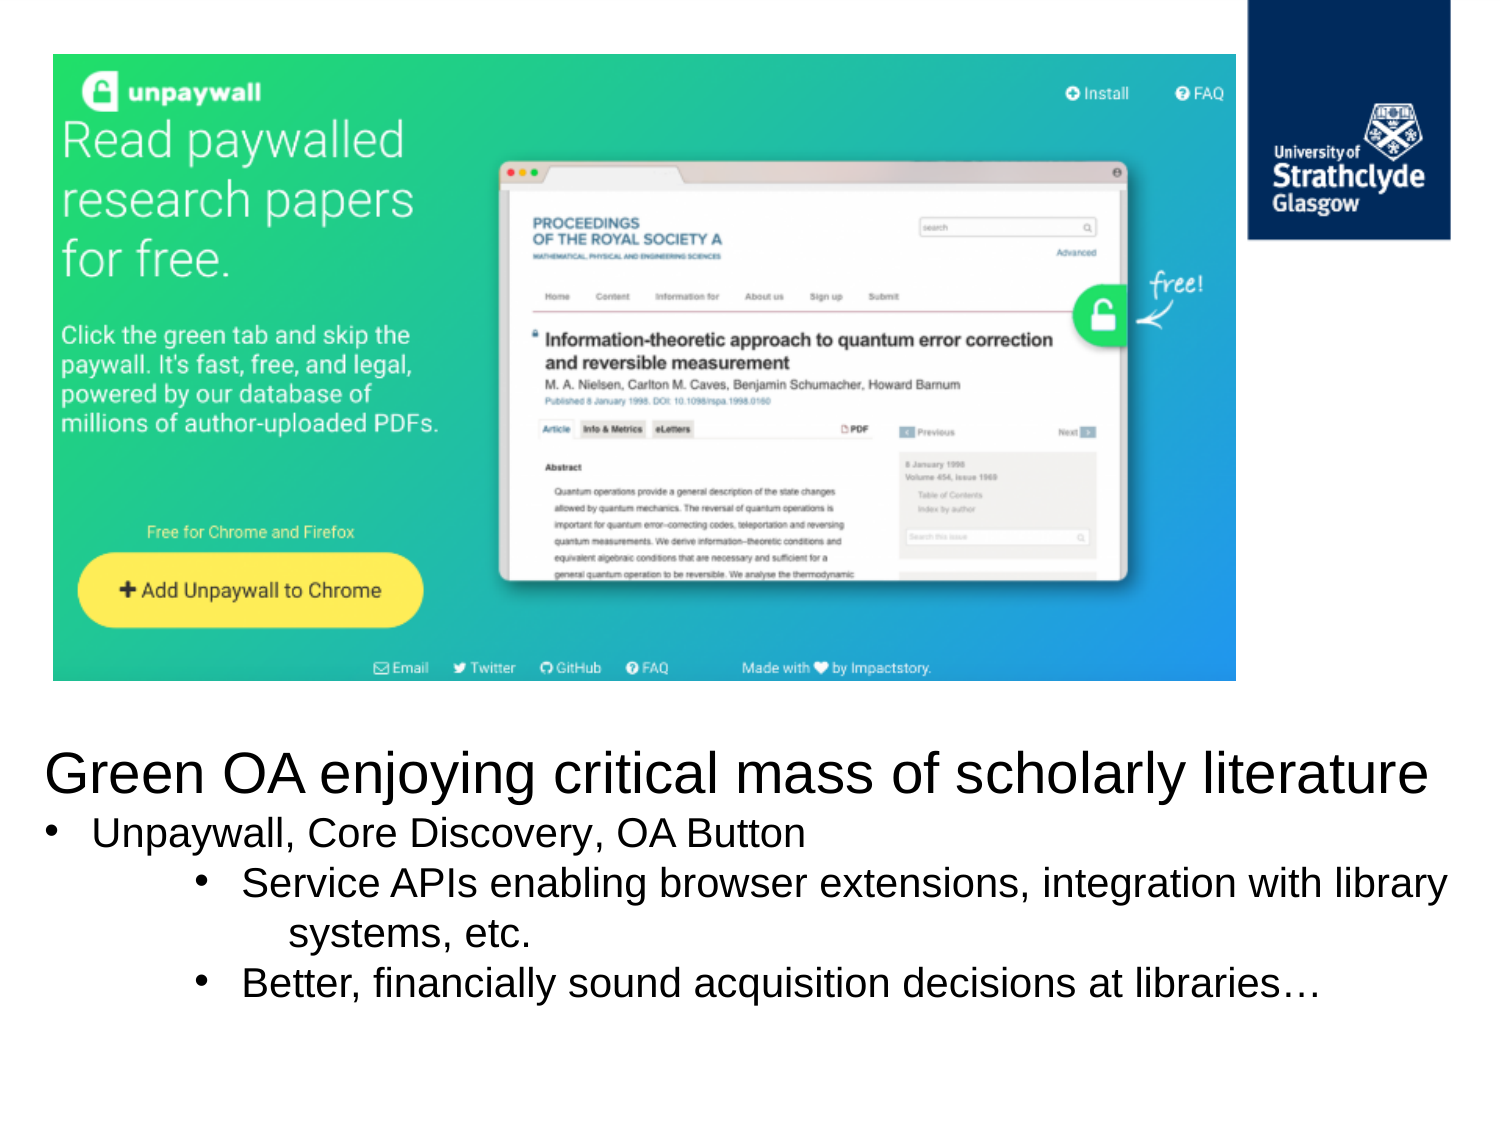

#
Green OA enjoying critical mass of scholarly literature
Unpaywall, Core Discovery, OA Button
Service APIs enabling browser extensions, integration with library systems, etc.
Better, financially sound acquisition decisions at libraries…